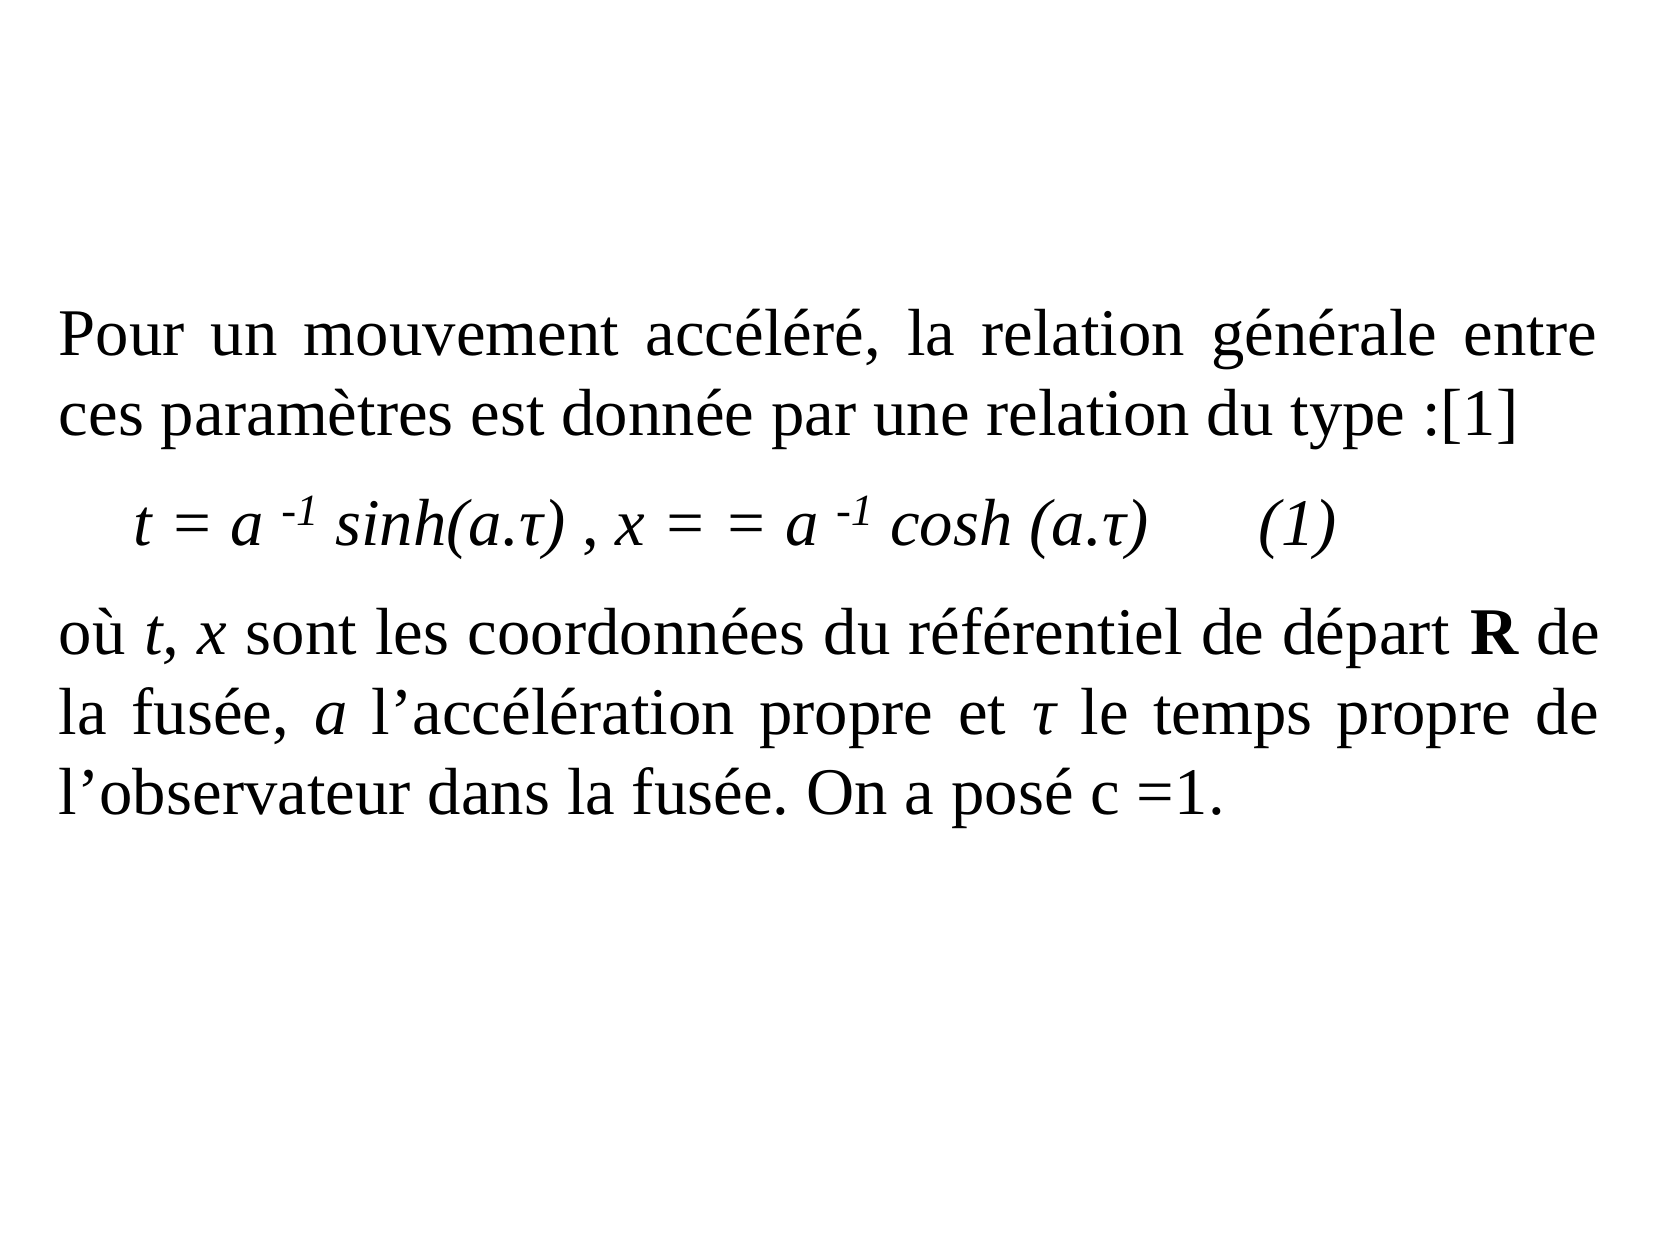

# Pour un mouvement accéléré, la relation générale entre ces paramètres est donnée par une relation du type :[1]
	t = a -1 sinh(a.τ) , x = = a -1 cosh (a.τ) 	(1)
où t, x sont les coordonnées du référentiel de départ R de la fusée, a l’accélération propre et τ le temps propre de l’observateur dans la fusée. On a posé c =1.